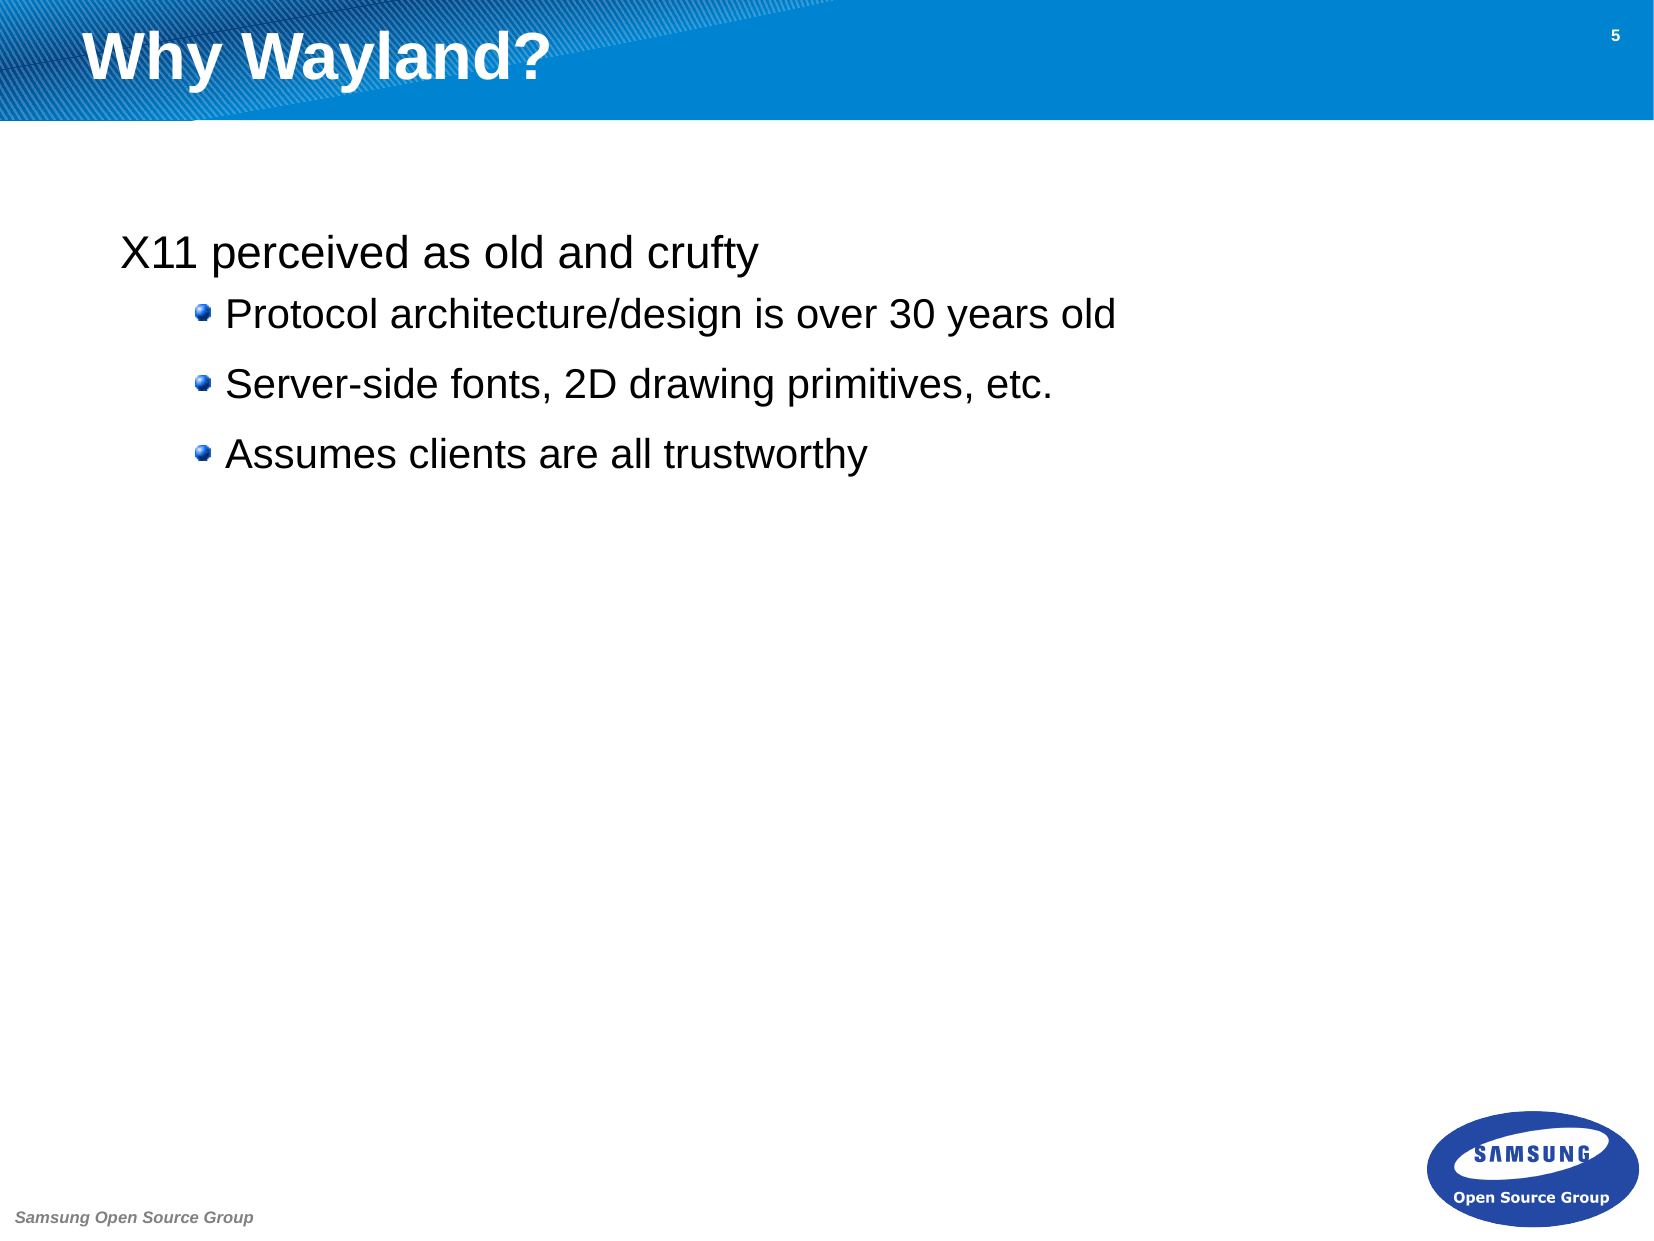

# Why Wayland?
X11 perceived as old and crufty
Protocol architecture/design is over 30 years old
Server-side fonts, 2D drawing primitives, etc.
Assumes clients are all trustworthy